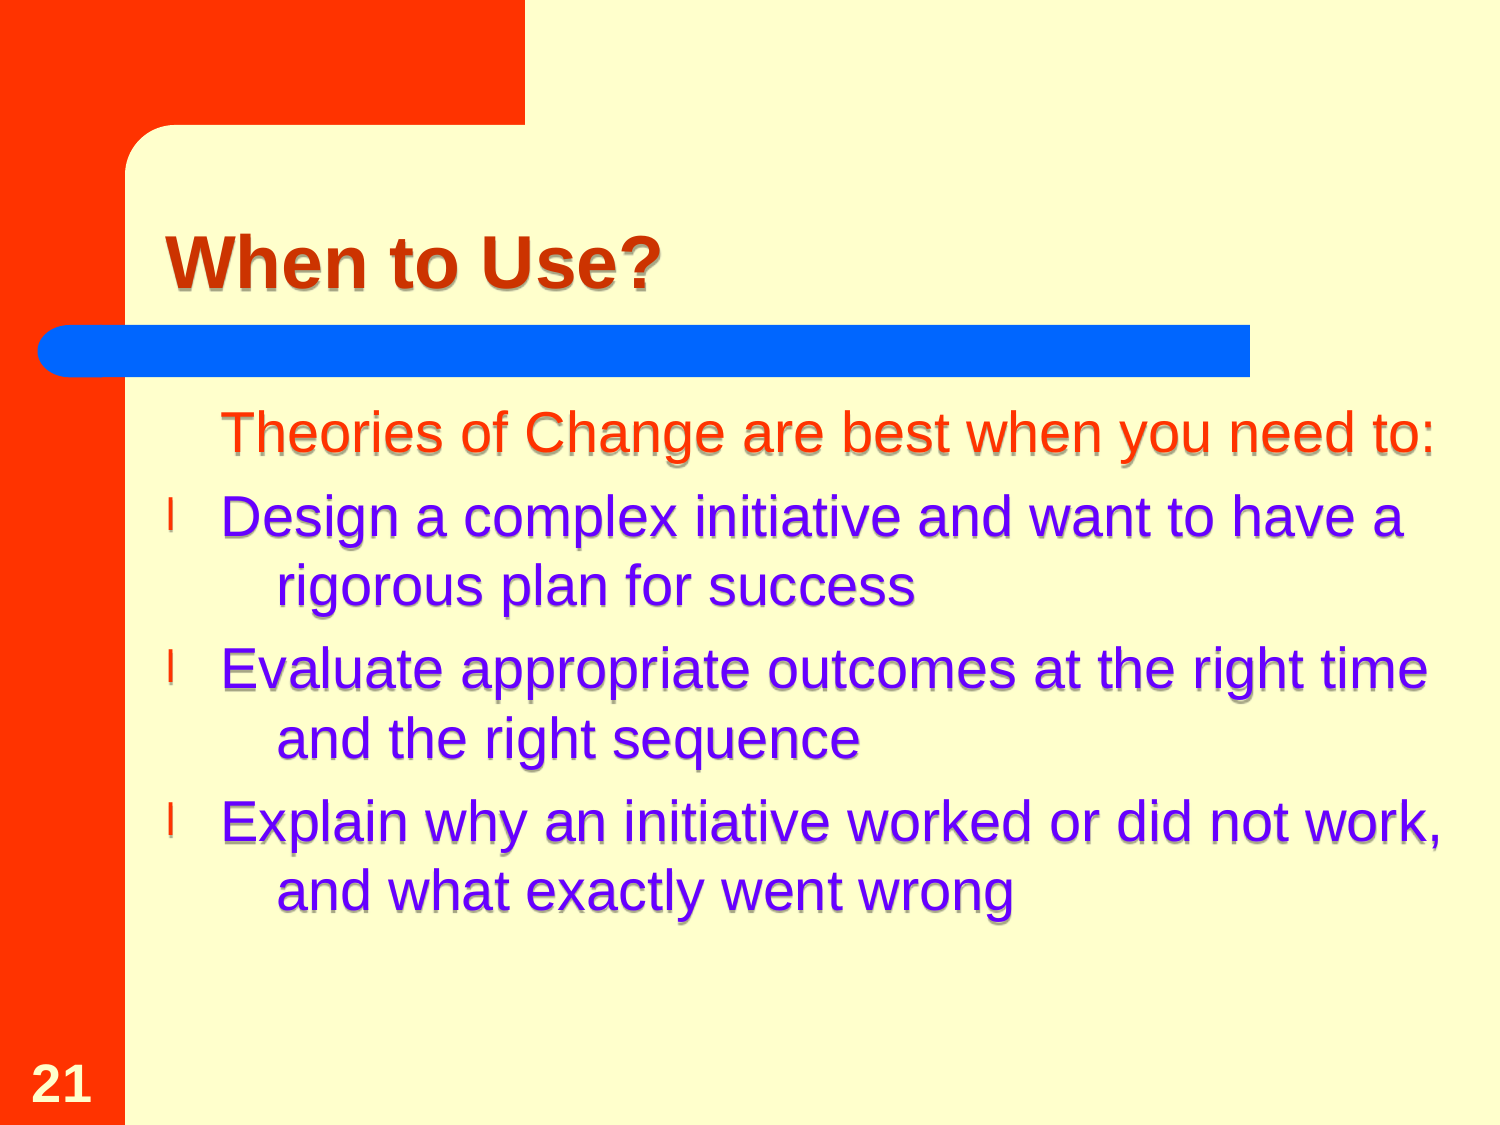

# When to Use?
Theories of Change are best when you need to:
Design a complex initiative and want to have a rigorous plan for success
Evaluate appropriate outcomes at the right time and the right sequence
Explain why an initiative worked or did not work, and what exactly went wrong